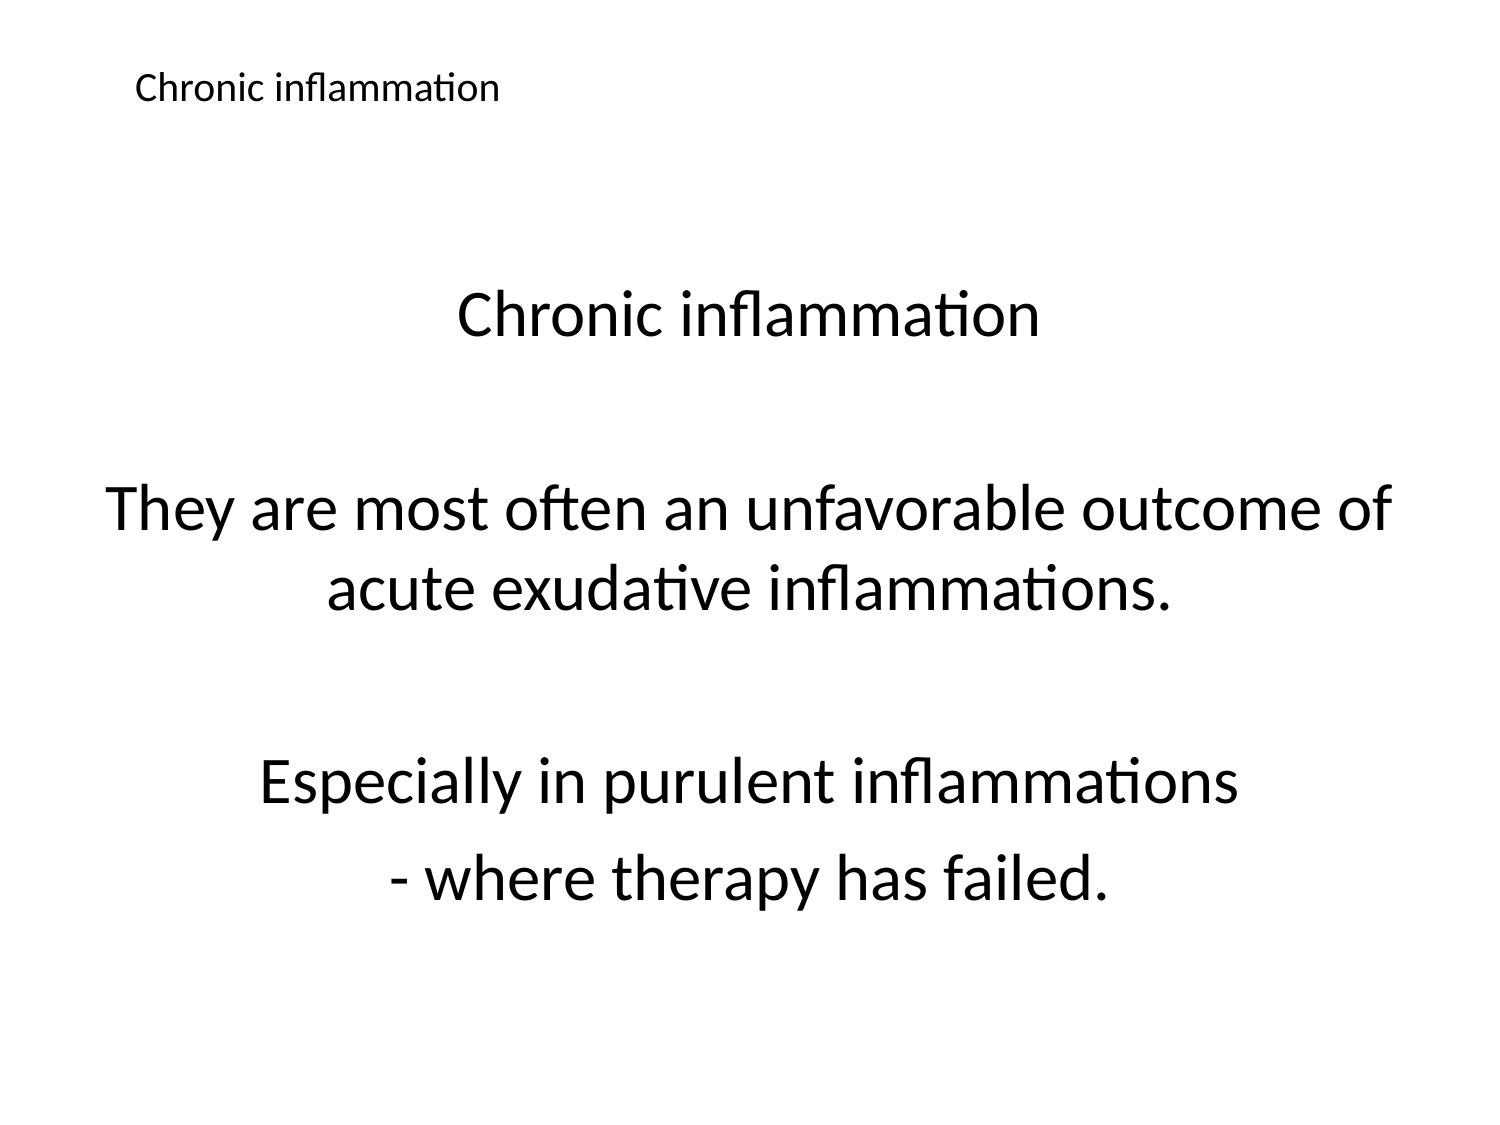

# Chronic inflammation
Chronic inflammation
They are most often an unfavorable outcome of acute exudative inflammations.
Especially in purulent inflammations
- where therapy has failed.